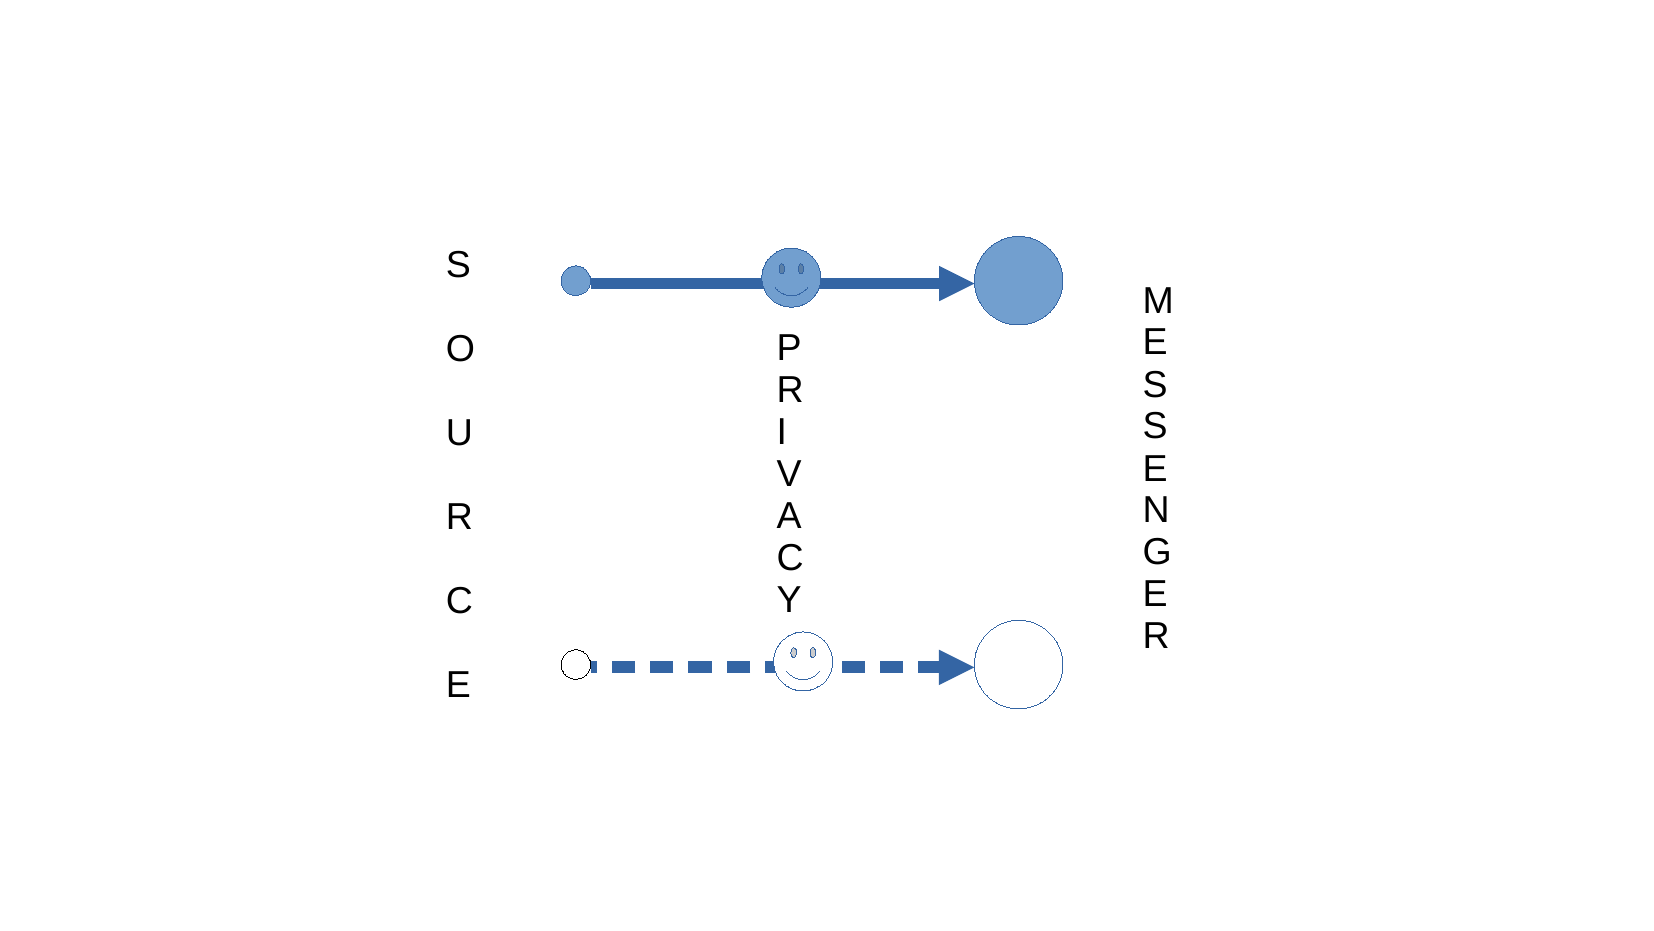

S
O
U
R
C
E
M
E
S
S
E
N
G
E
R
P
R
I
V
A
C
Y